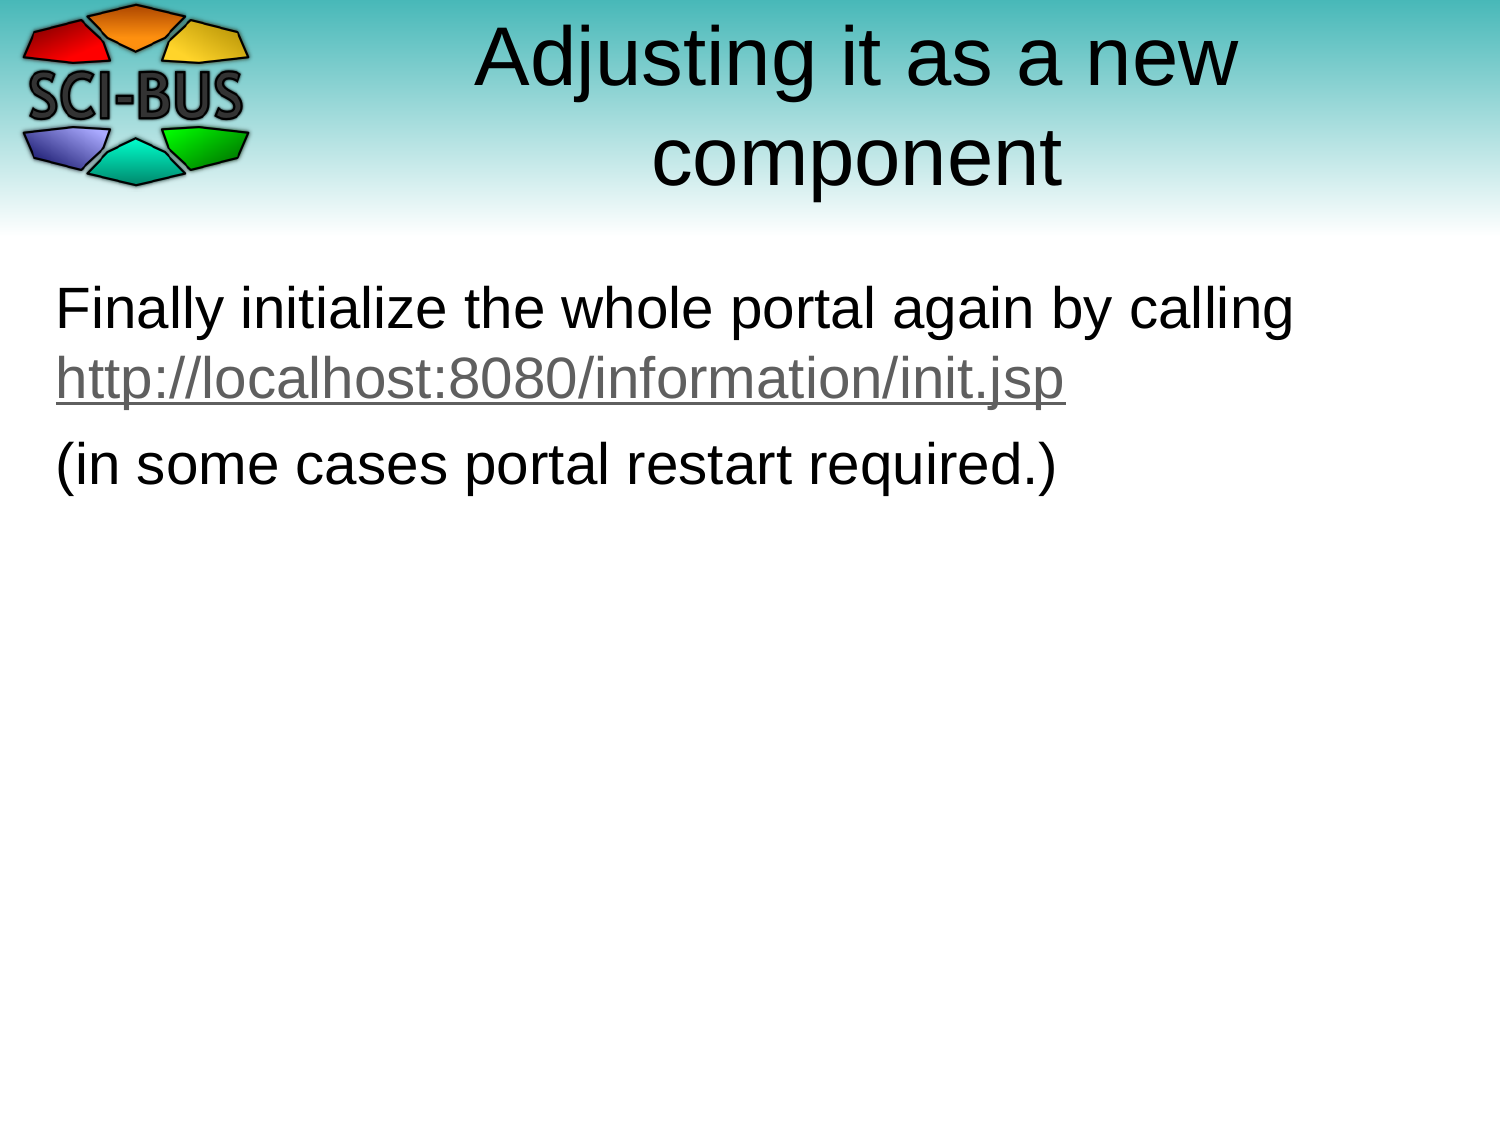

# Adjusting it as a new component
Finally initialize the whole portal again by calling http://localhost:8080/information/init.jsp
(in some cases portal restart required.)